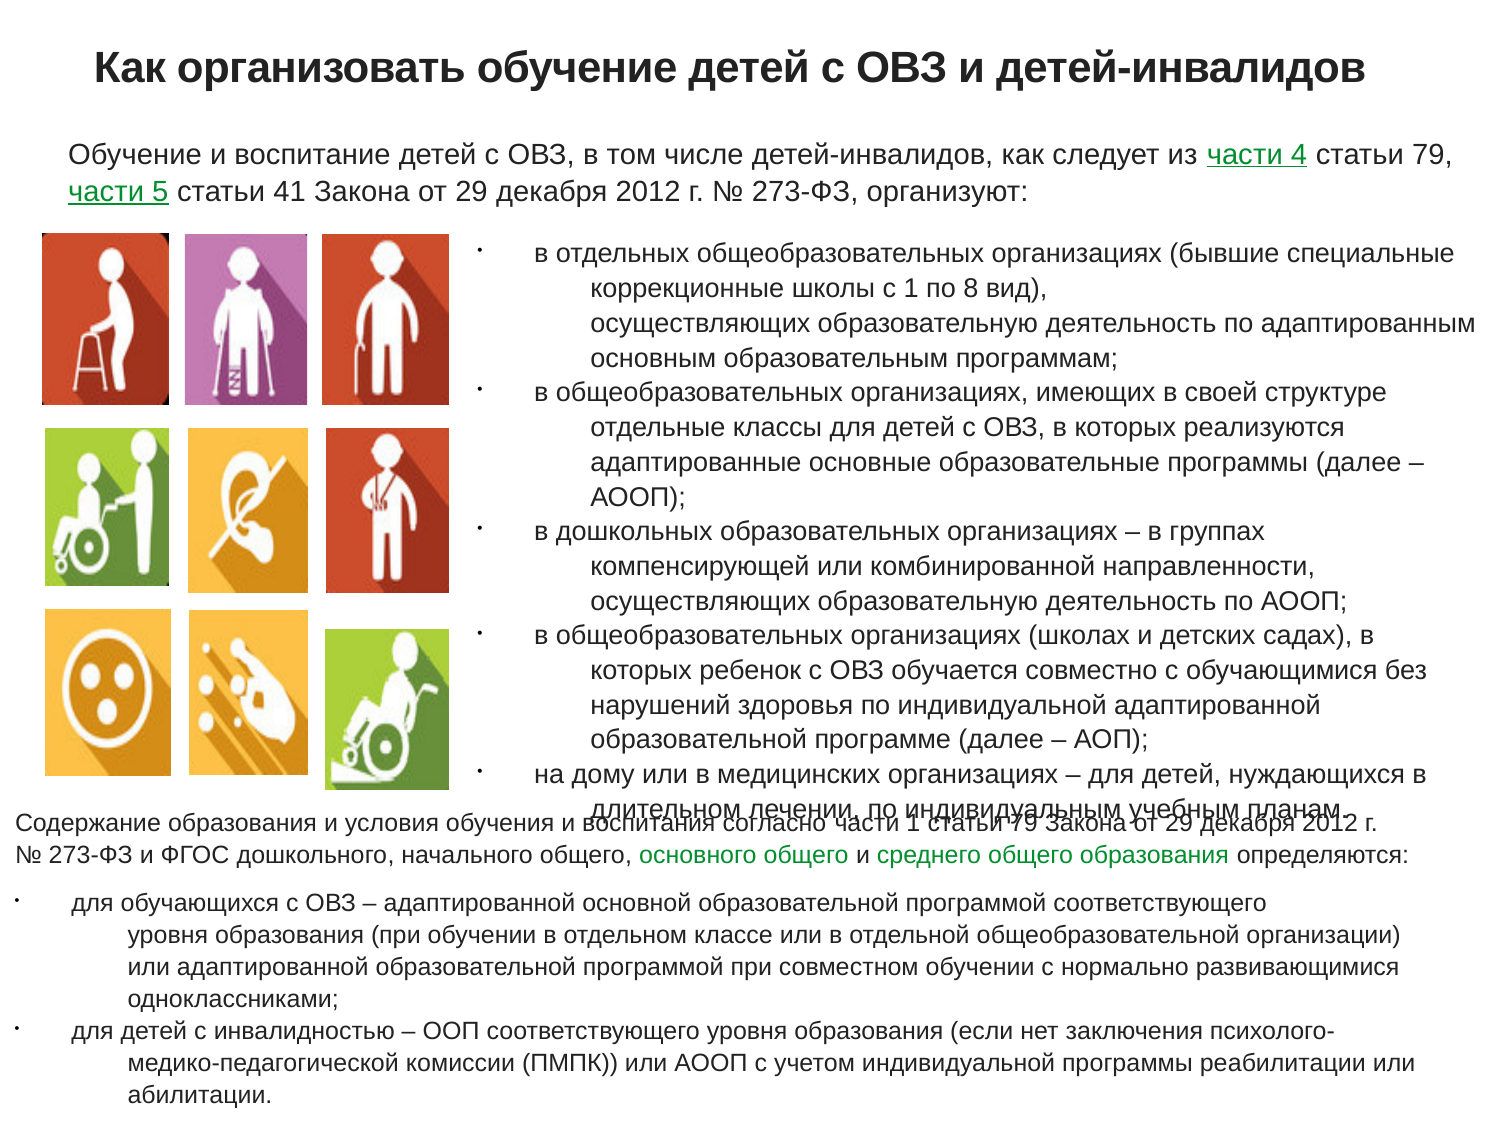

Как организовать обучение детей с ОВЗ и детей-инвалидов
Обучение и воспитание детей с ОВЗ, в том числе детей-инвалидов, как следует из части 4 статьи 79, части 5 статьи 41 Закона от 29 декабря 2012 г. № 273-ФЗ, организуют:
в отдельных общеобразовательных организациях (бывшие специальные коррекционные школы с 1 по 8 вид), осуществляющих образовательную деятельность по адаптированным основным образовательным программам;
в общеобразовательных организациях, имеющих в своей структуре отдельные классы для детей с ОВЗ, в которых реализуются адаптированные основные образовательные программы (далее – АООП);
в дошкольных образовательных организациях – в группах компенсирующей или комбинированной направленности, осуществляющих образовательную деятельность по АООП;
в общеобразовательных организациях (школах и детских садах), в которых ребенок с ОВЗ обучается совместно с обучающимися без нарушений здоровья по индивидуальной адаптированной образовательной программе (далее – АОП);
на дому или в медицинских организациях – для детей, нуждающихся в длительном лечении, по индивидуальным учебным планам.
Содержание образования и условия обучения и воспитания согласно части 1 статьи 79 Закона от 29 декабря 2012 г. № 273-ФЗ и ФГОС дошкольного, начального общего, основного общего и среднего общего образования определяются:
для обучающихся с ОВЗ – адаптированной основной образовательной программой соответствующего уровня образования (при обучении в отдельном классе или в отдельной общеобразовательной организации) или адаптированной образовательной программой при совместном обучении с нормально развивающимися одноклассниками;
для детей с инвалидностью – ООП соответствующего уровня образования (если нет заключения психолого-медико-педагогической комиссии (ПМПК)) или АООП с учетом индивидуальной программы реабилитации или абилитации.